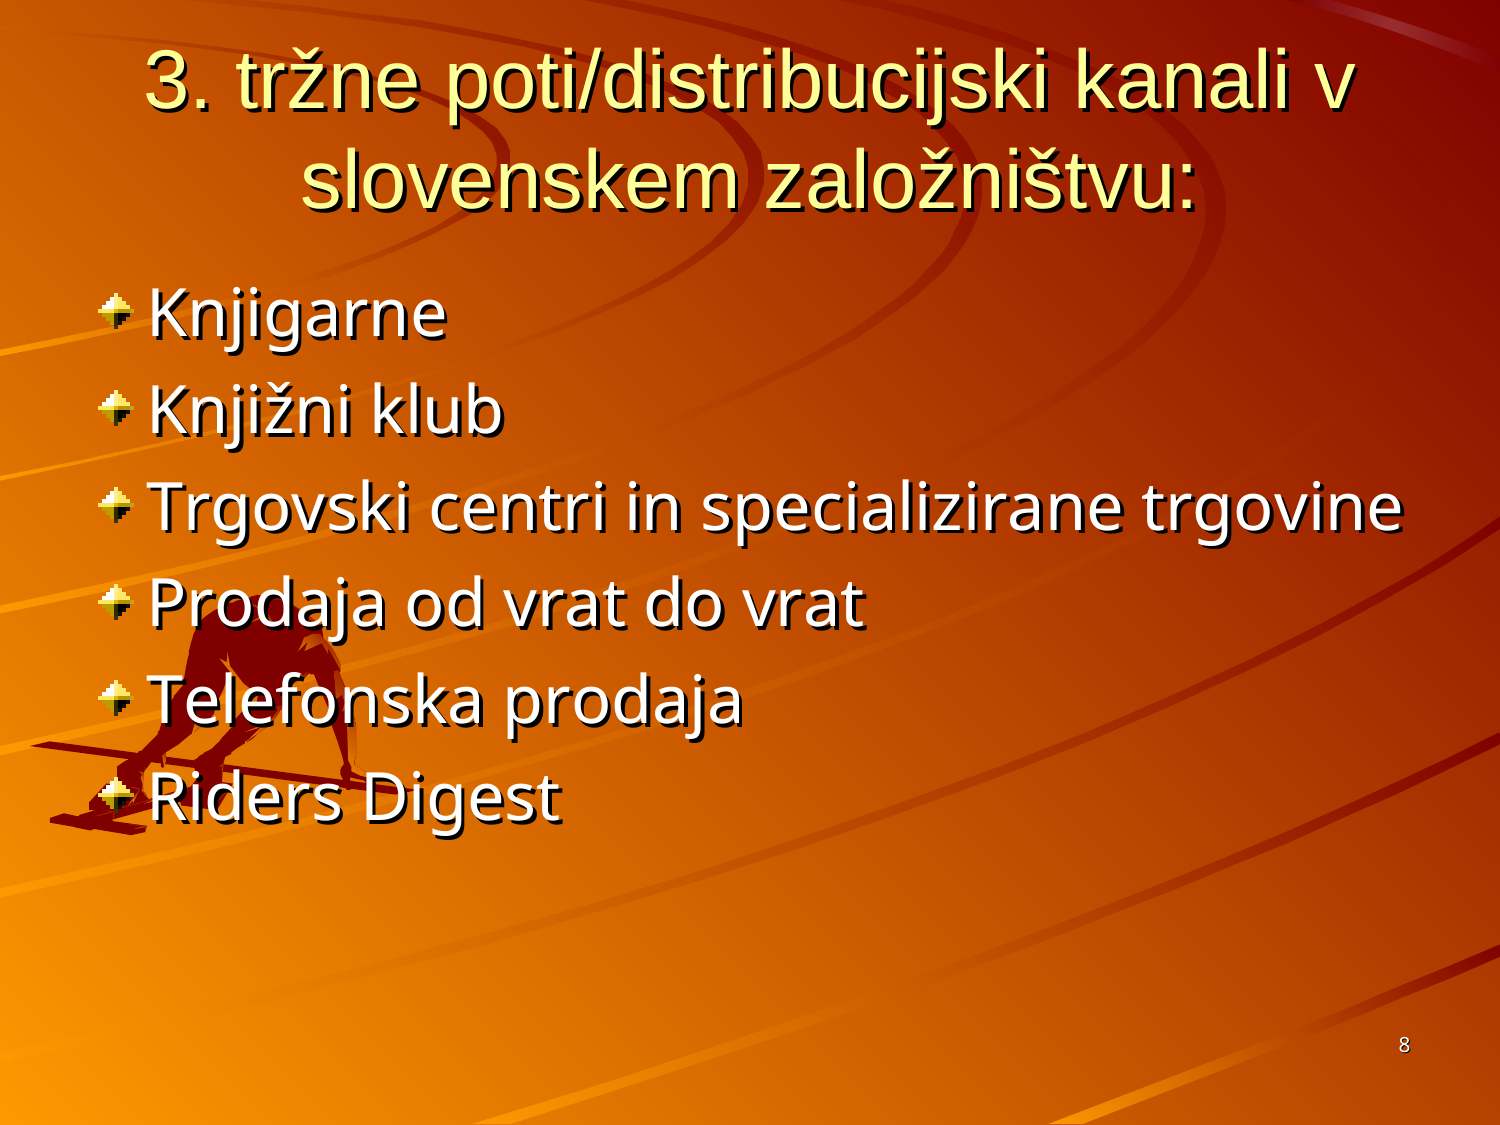

# 3. tržne poti/distribucijski kanali v slovenskem založništvu:
Knjigarne
Knjižni klub
Trgovski centri in specializirane trgovine
Prodaja od vrat do vrat
Telefonska prodaja
Riders Digest